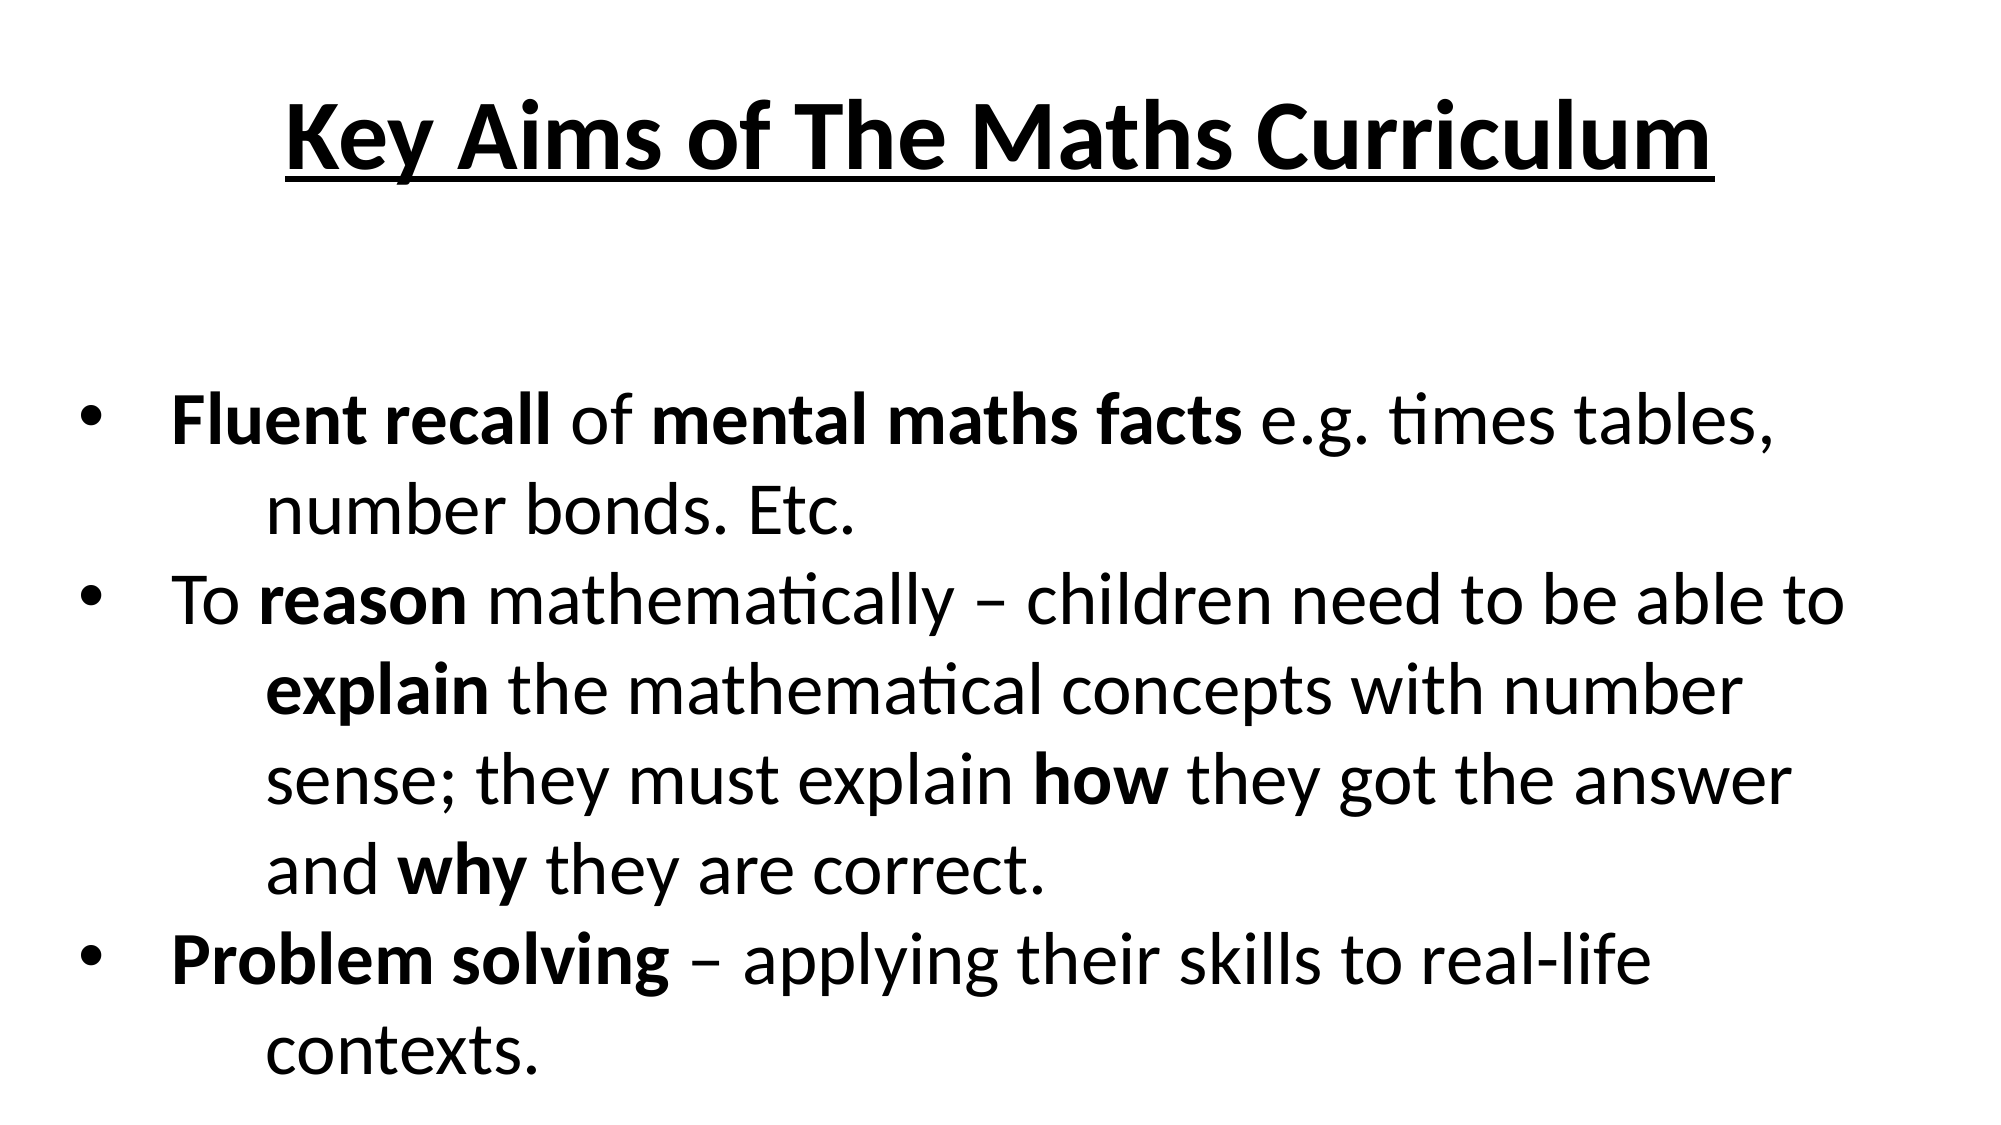

Key Aims of The Maths Curriculum
Fluent recall of mental maths facts e.g. times tables, number bonds. Etc.
To reason mathematically – children need to be able to explain the mathematical concepts with number sense; they must explain how they got the answer and why they are correct.
Problem solving – applying their skills to real-life contexts.